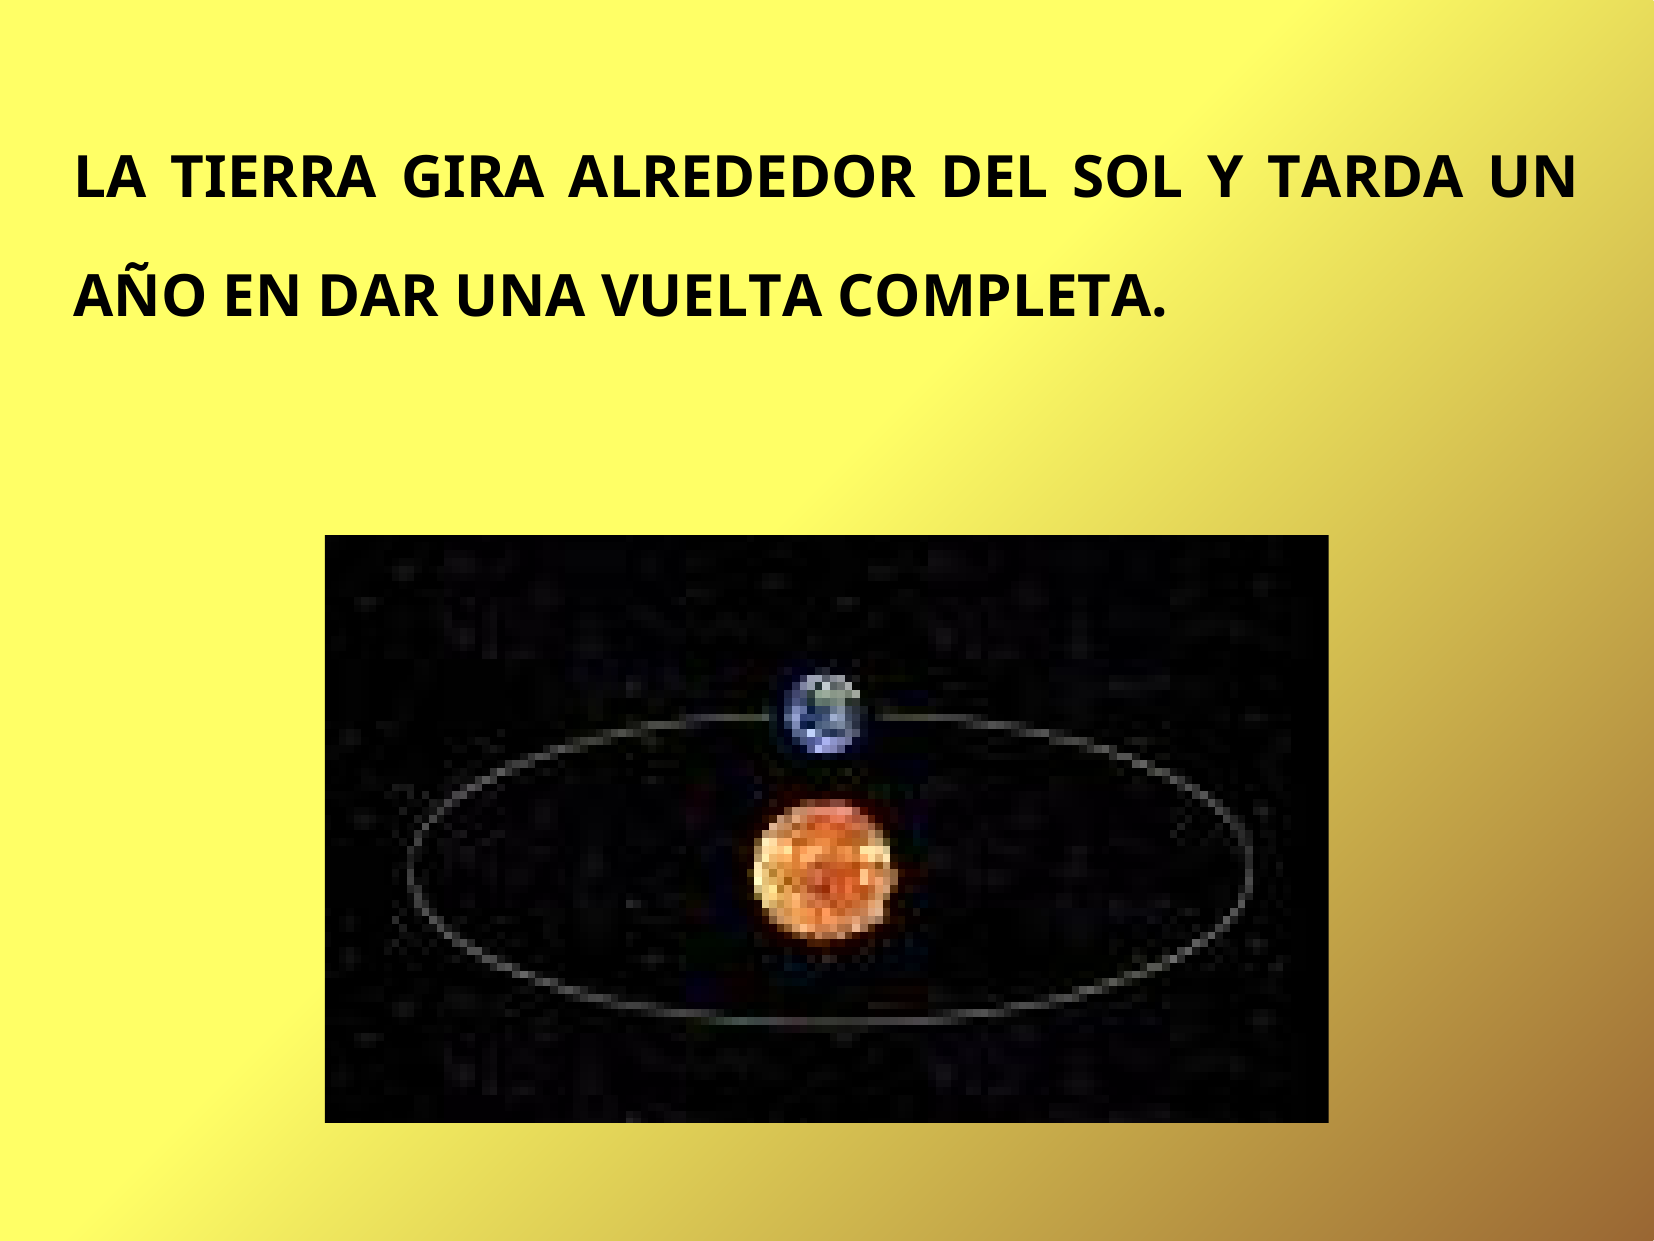

LA TIERRA GIRA ALREDEDOR DEL SOL Y TARDA UN AÑO EN DAR UNA VUELTA COMPLETA.